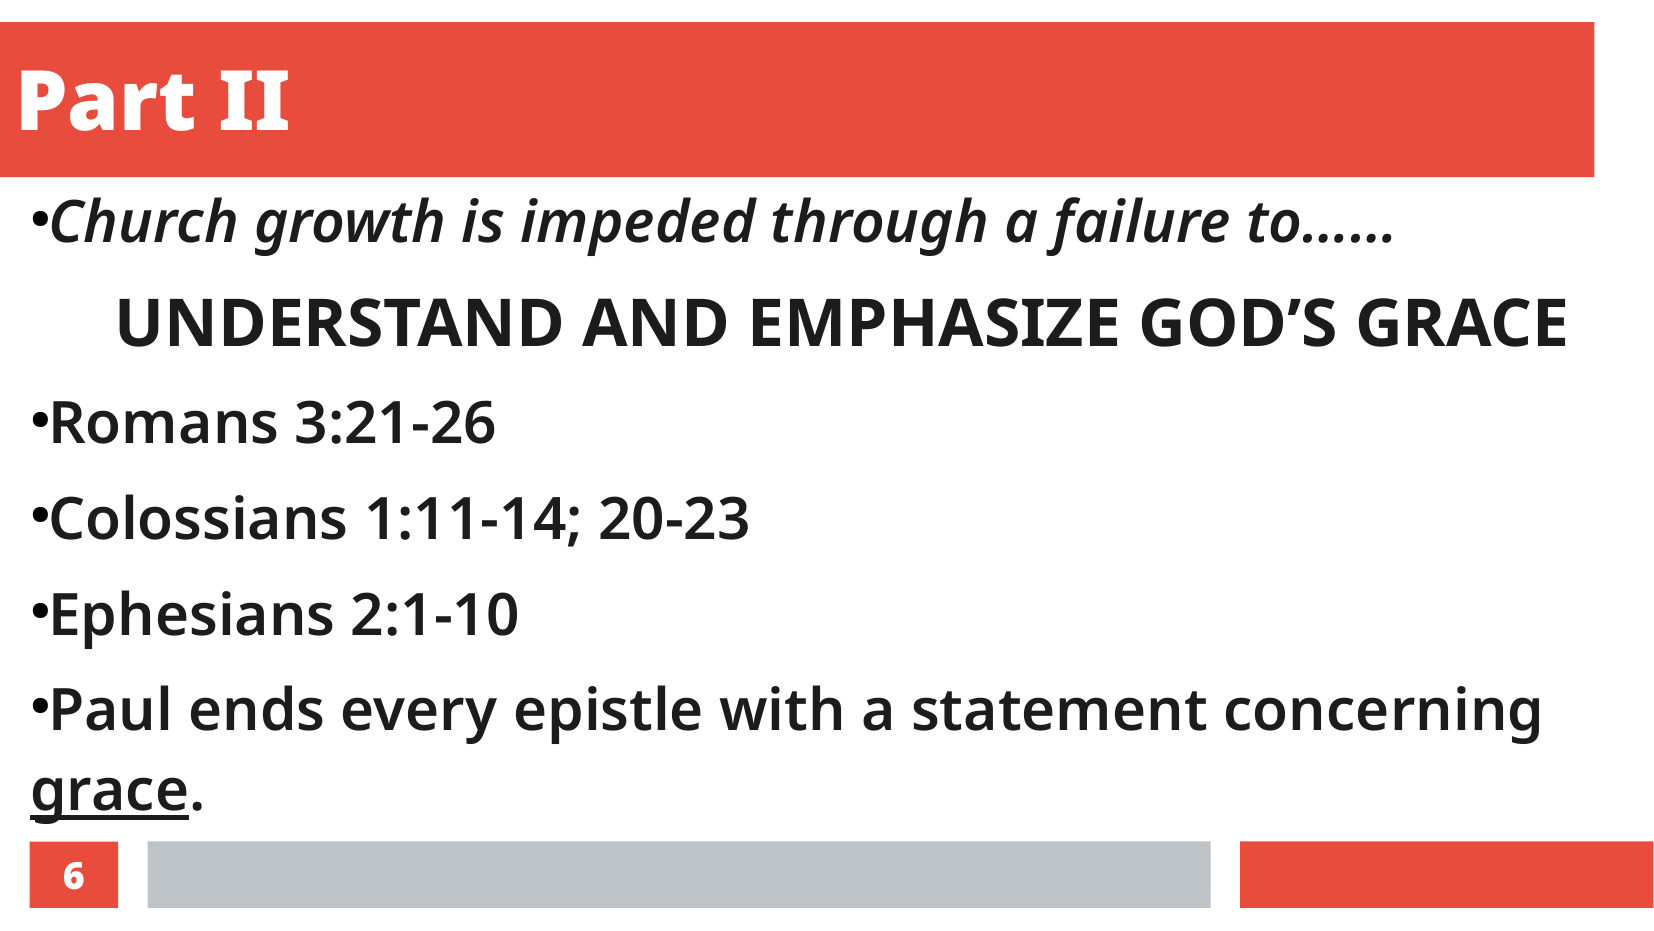

# HINDRANCES TO CHURCH GROWTH-Part II
Church growth is impeded through a failure to……
UNDERSTAND AND EMPHASIZE GOD’S GRACE
Romans 3:21-26
Colossians 1:11-14; 20-23
Ephesians 2:1-10
Paul ends every epistle with a statement concerning grace.
6